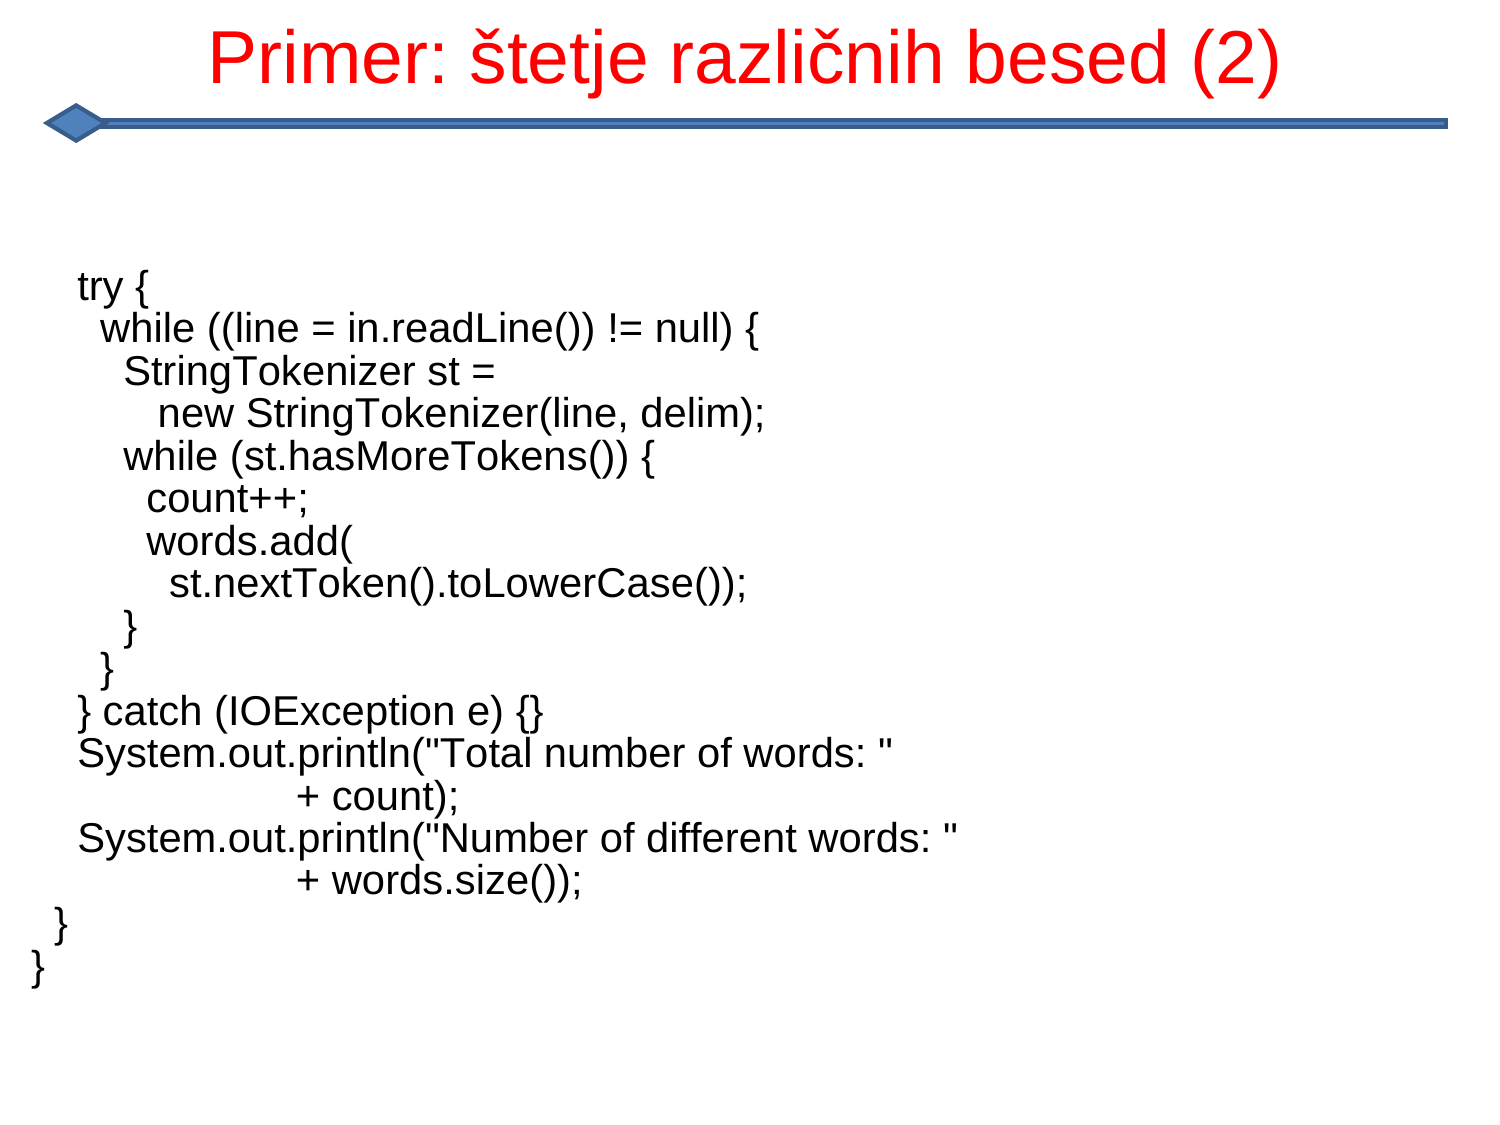

# Primer: štetje različnih besed (2)
 try {
 while ((line = in.readLine()) != null) {
 StringTokenizer st =
 new StringTokenizer(line, delim);
 while (st.hasMoreTokens()) {
 count++;
 words.add(
 st.nextToken().toLowerCase());
 }
 }
 } catch (IOException e) {}
 System.out.println("Total number of words: "
 + count);
 System.out.println("Number of different words: "
 + words.size());
 }
}